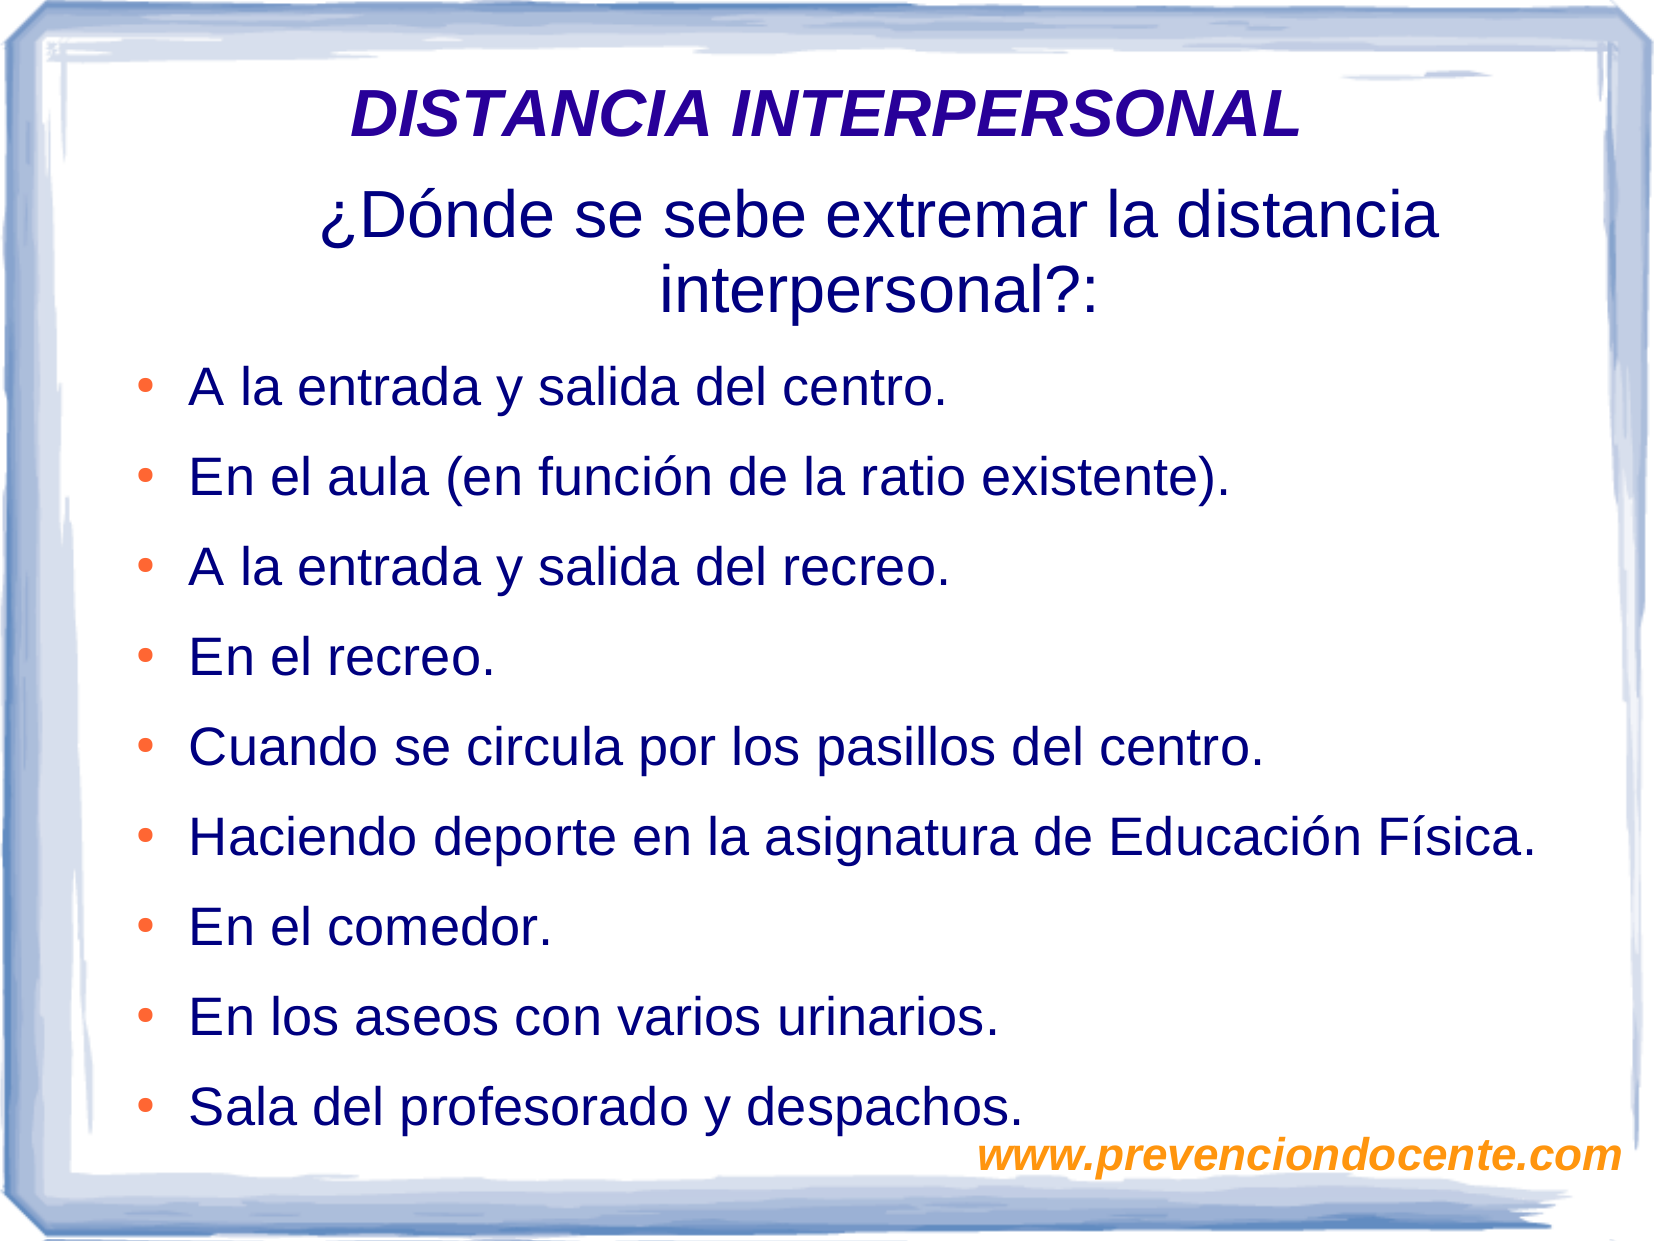

# DISTANCIA INTERPERSONAL
¿Dónde se sebe extremar la distancia interpersonal?:
A la entrada y salida del centro.
En el aula (en función de la ratio existente).
A la entrada y salida del recreo.
En el recreo.
Cuando se circula por los pasillos del centro.
Haciendo deporte en la asignatura de Educación Física.
En el comedor.
En los aseos con varios urinarios.
Sala del profesorado y despachos.
www.prevenciondocente.com